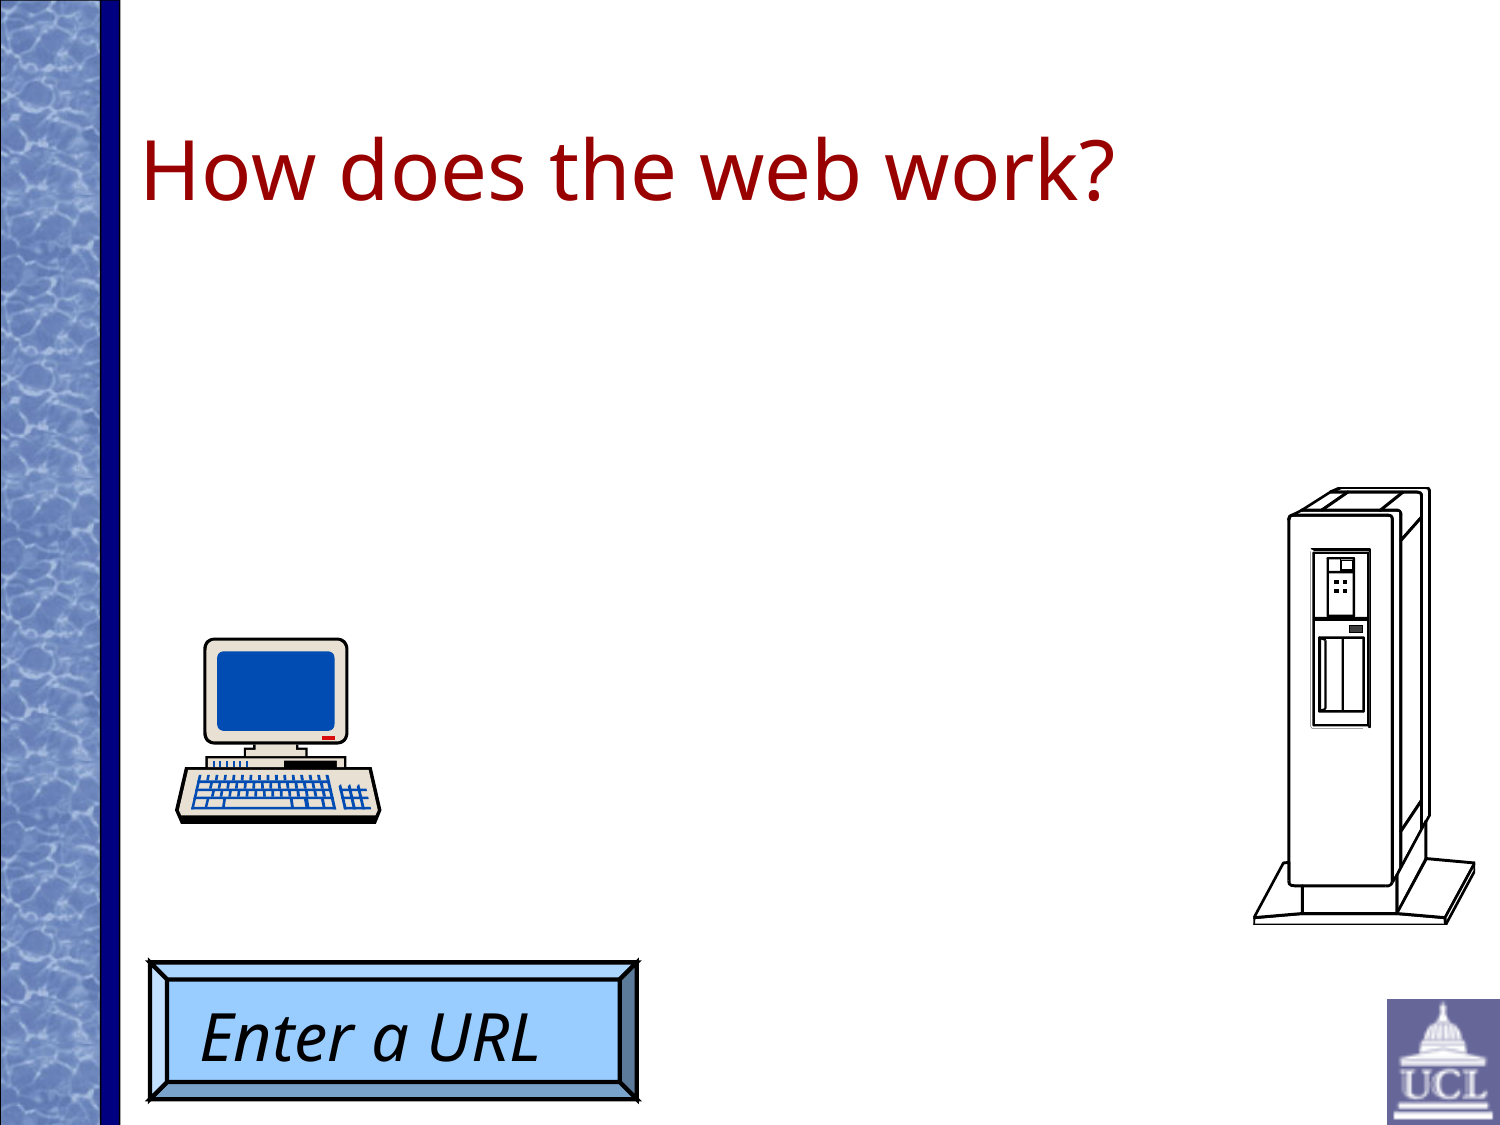

# How does the web work?
Enter a URL